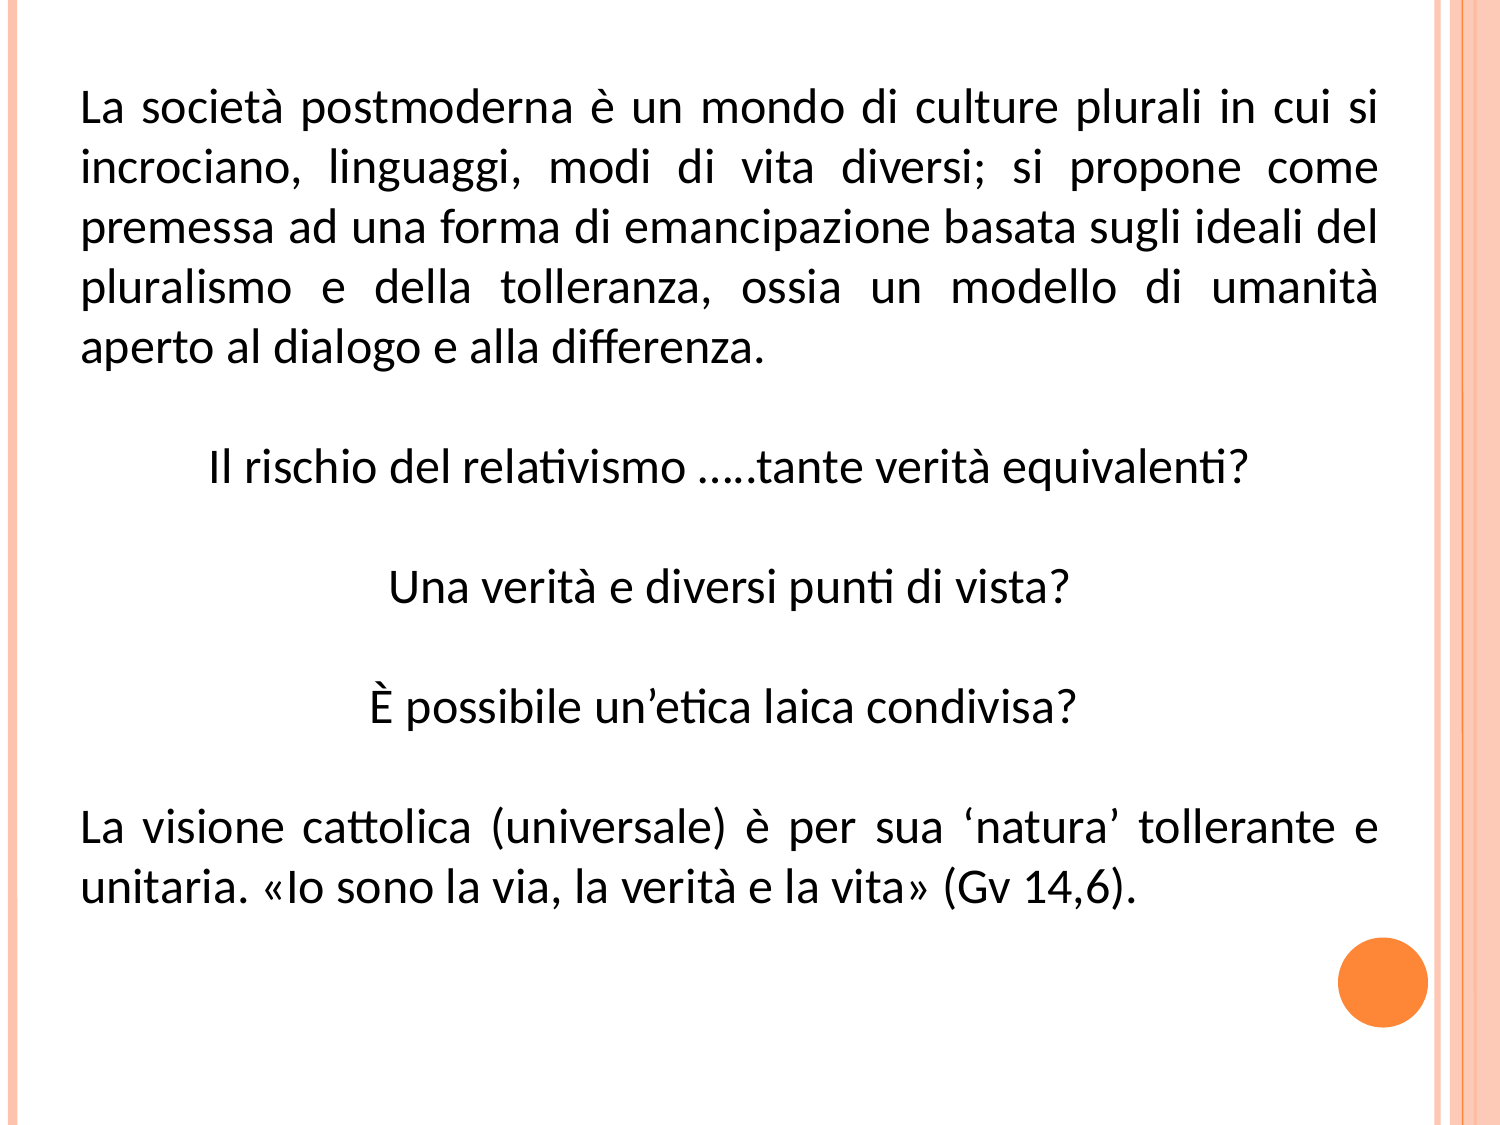

La società postmoderna è un mondo di culture plurali in cui si incrociano, linguaggi, modi di vita diversi; si propone come premessa ad una forma di emancipazione basata sugli ideali del pluralismo e della tolleranza, ossia un modello di umanità aperto al dialogo e alla differenza.
Il rischio del relativismo …..tante verità equivalenti?
Una verità e diversi punti di vista?
È possibile un’etica laica condivisa?
La visione cattolica (universale) è per sua ‘natura’ tollerante e unitaria. «Io sono la via, la verità e la vita» (Gv 14,6).